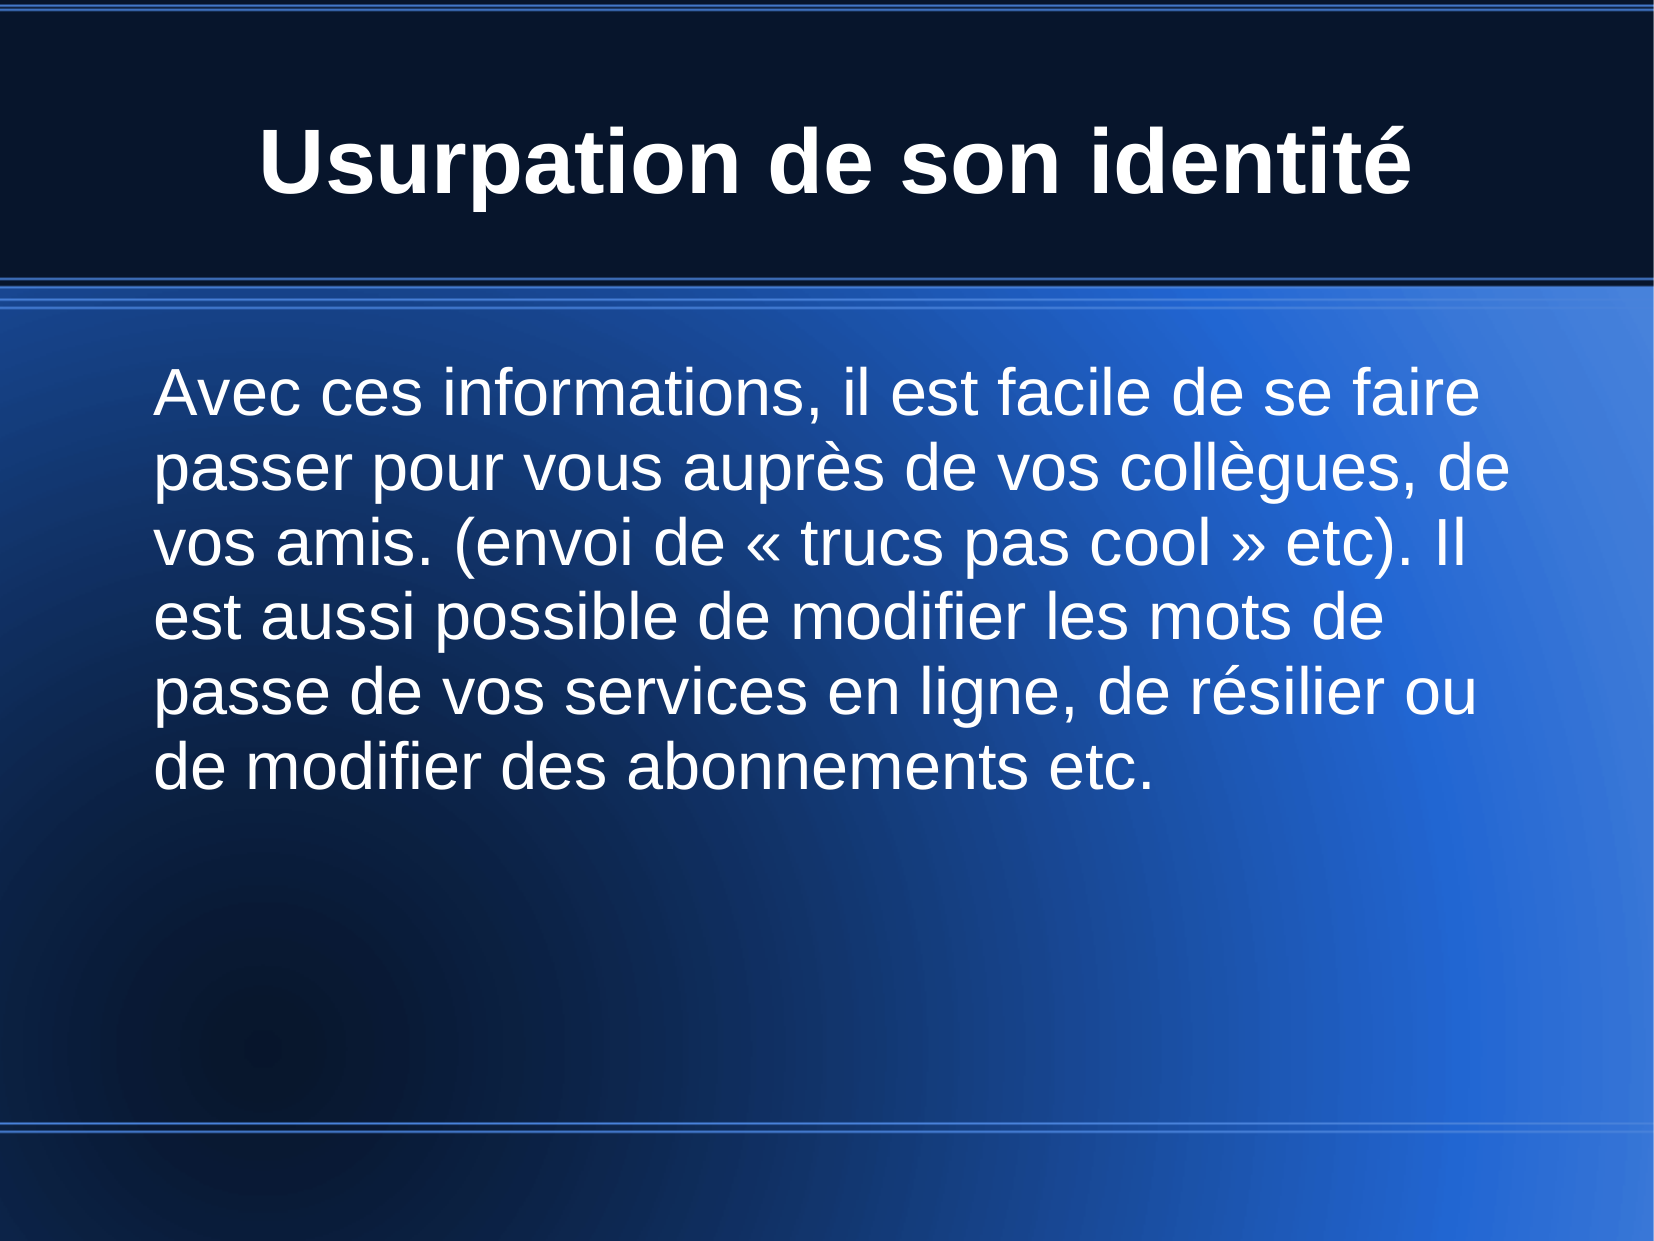

# Usurpation de son identité
Avec ces informations, il est facile de se faire passer pour vous auprès de vos collègues, de vos amis. (envoi de « trucs pas cool » etc). Il est aussi possible de modifier les mots de passe de vos services en ligne, de résilier ou de modifier des abonnements etc.